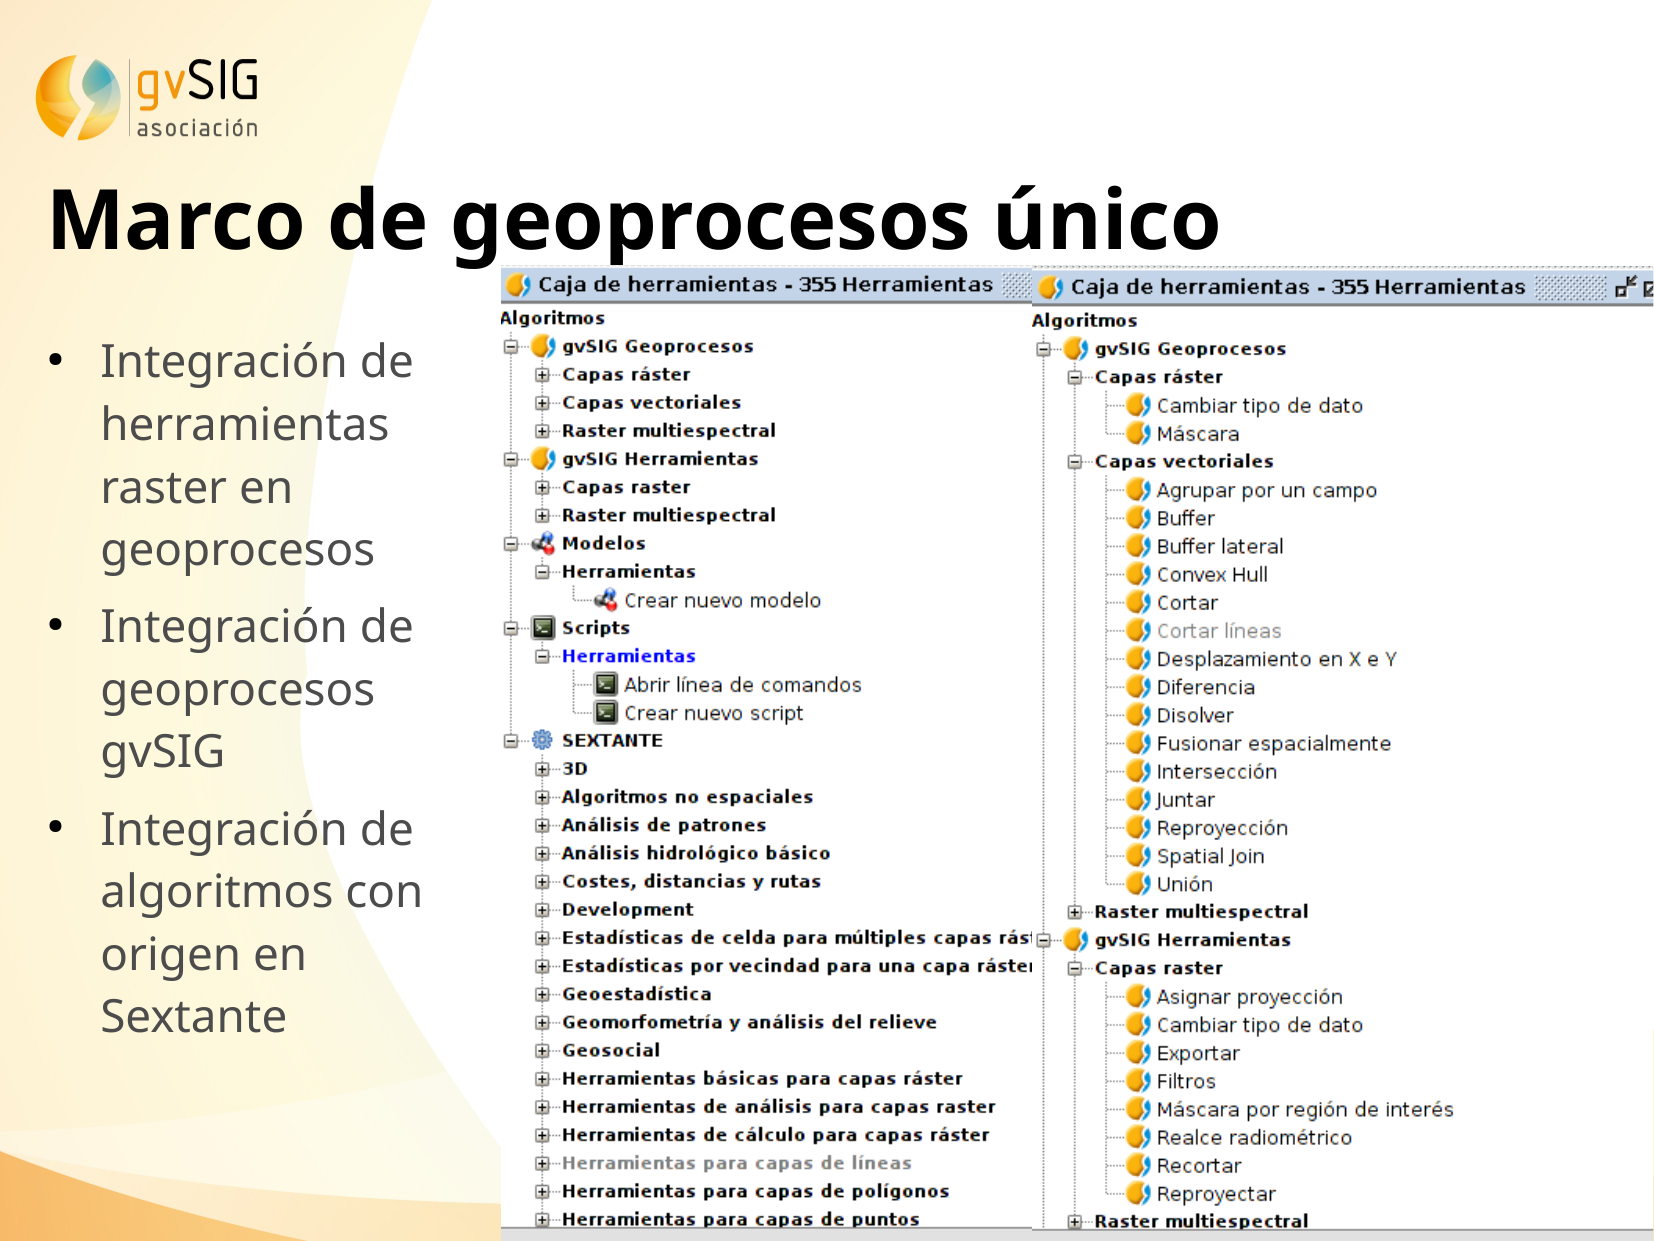

# Marco de geoprocesos único
Integración de herramientas raster en geoprocesos
Integración de geoprocesos gvSIG
Integración de algoritmos con origen en Sextante